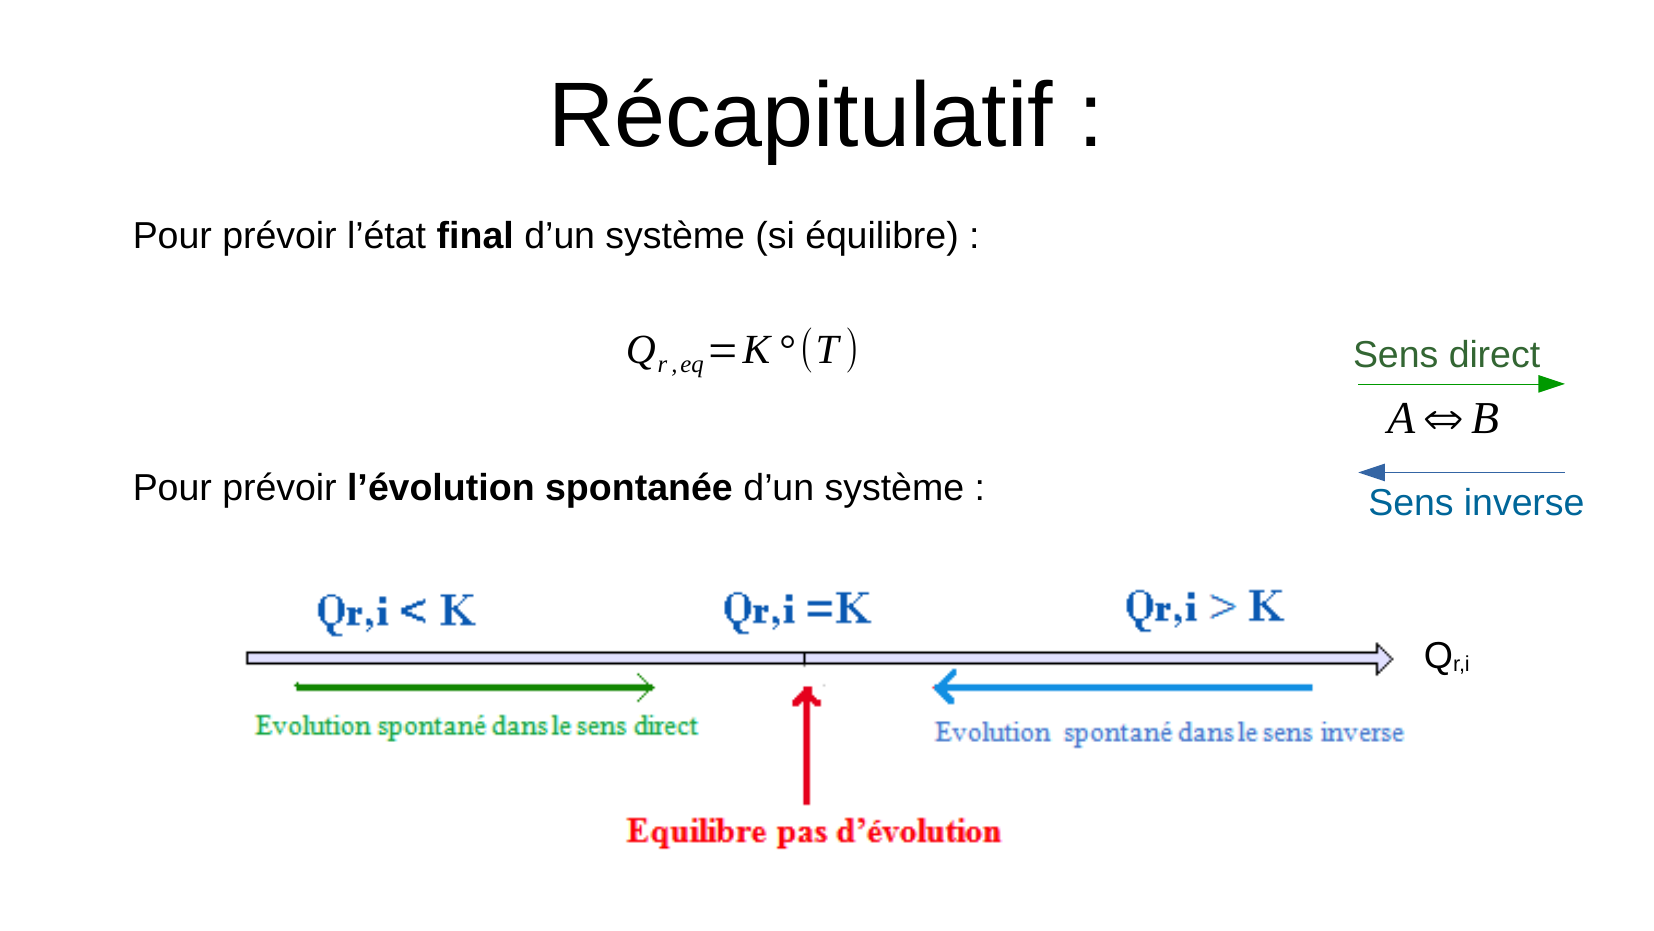

# Récapitulatif :
Pour prévoir l’état final d’un système (si équilibre) :
Pour prévoir l’évolution spontanée d’un système :
Sens direct
Sens inverse
Qr,i